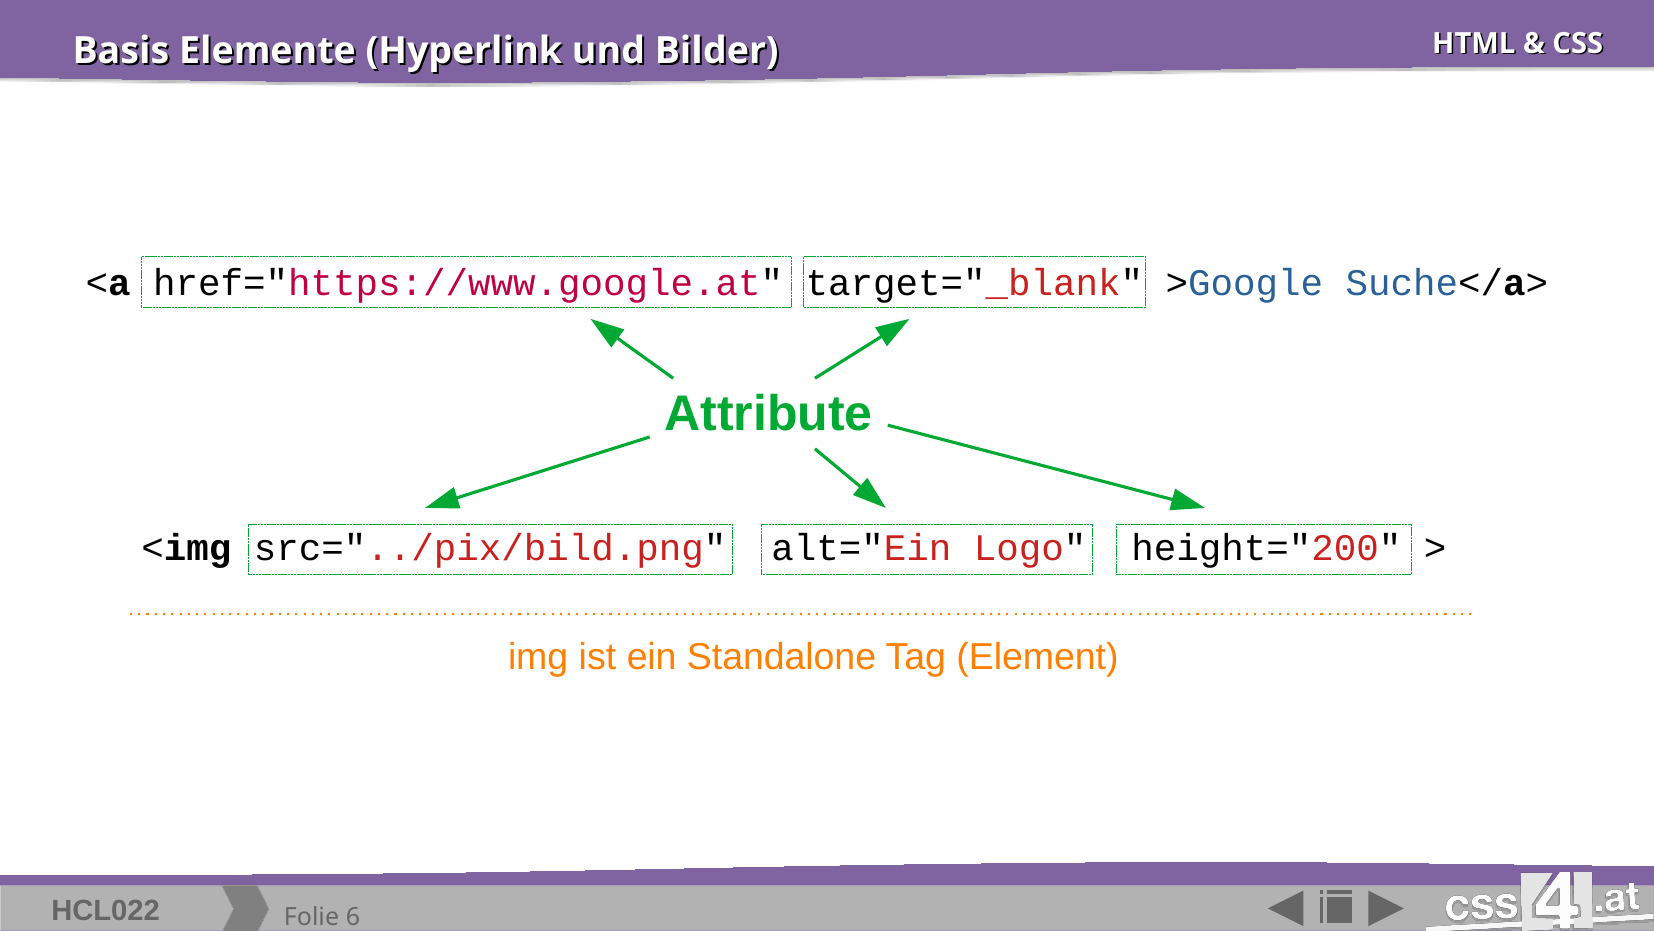

HTML & CSS
Basis Elemente (Hyperlink und Bilder)
<a href="https://www.google.at" target="_blank" >Google Suche</a>
Attribute
<img src="../pix/bild.png" alt="Ein Logo" height="200" >
img ist ein Standalone Tag (Element)
HCL022
Folie